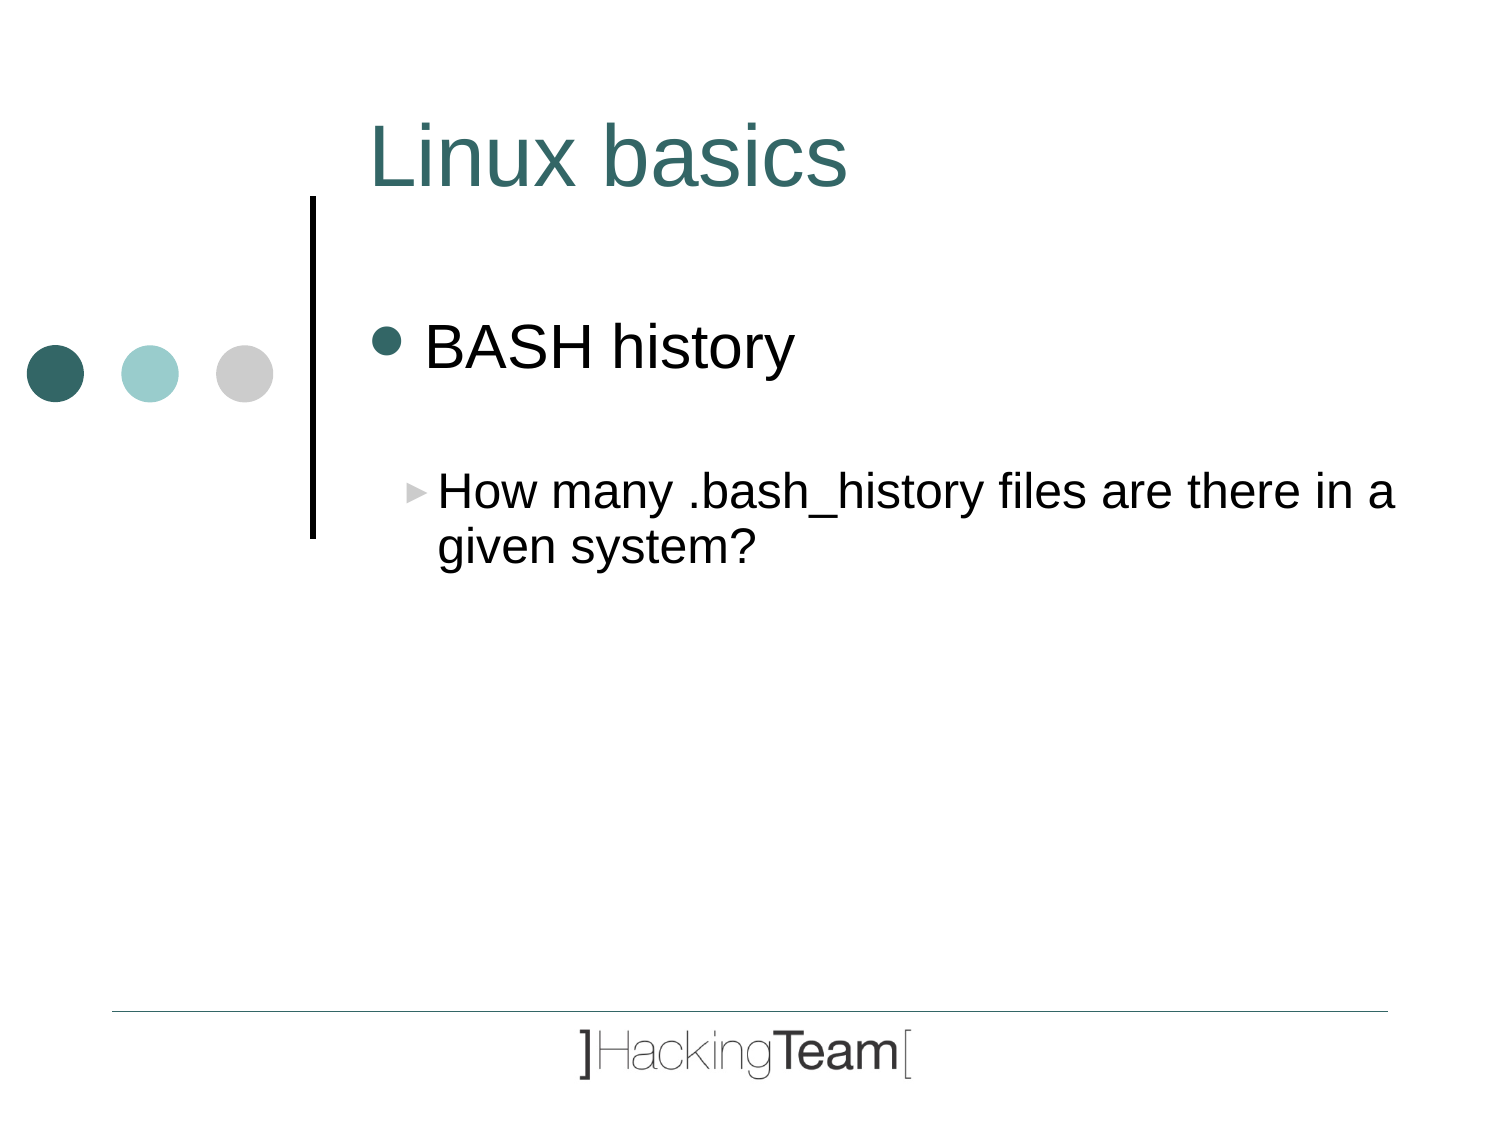

# Linux basics
BASH history
How many .bash_history files are there in a given system?